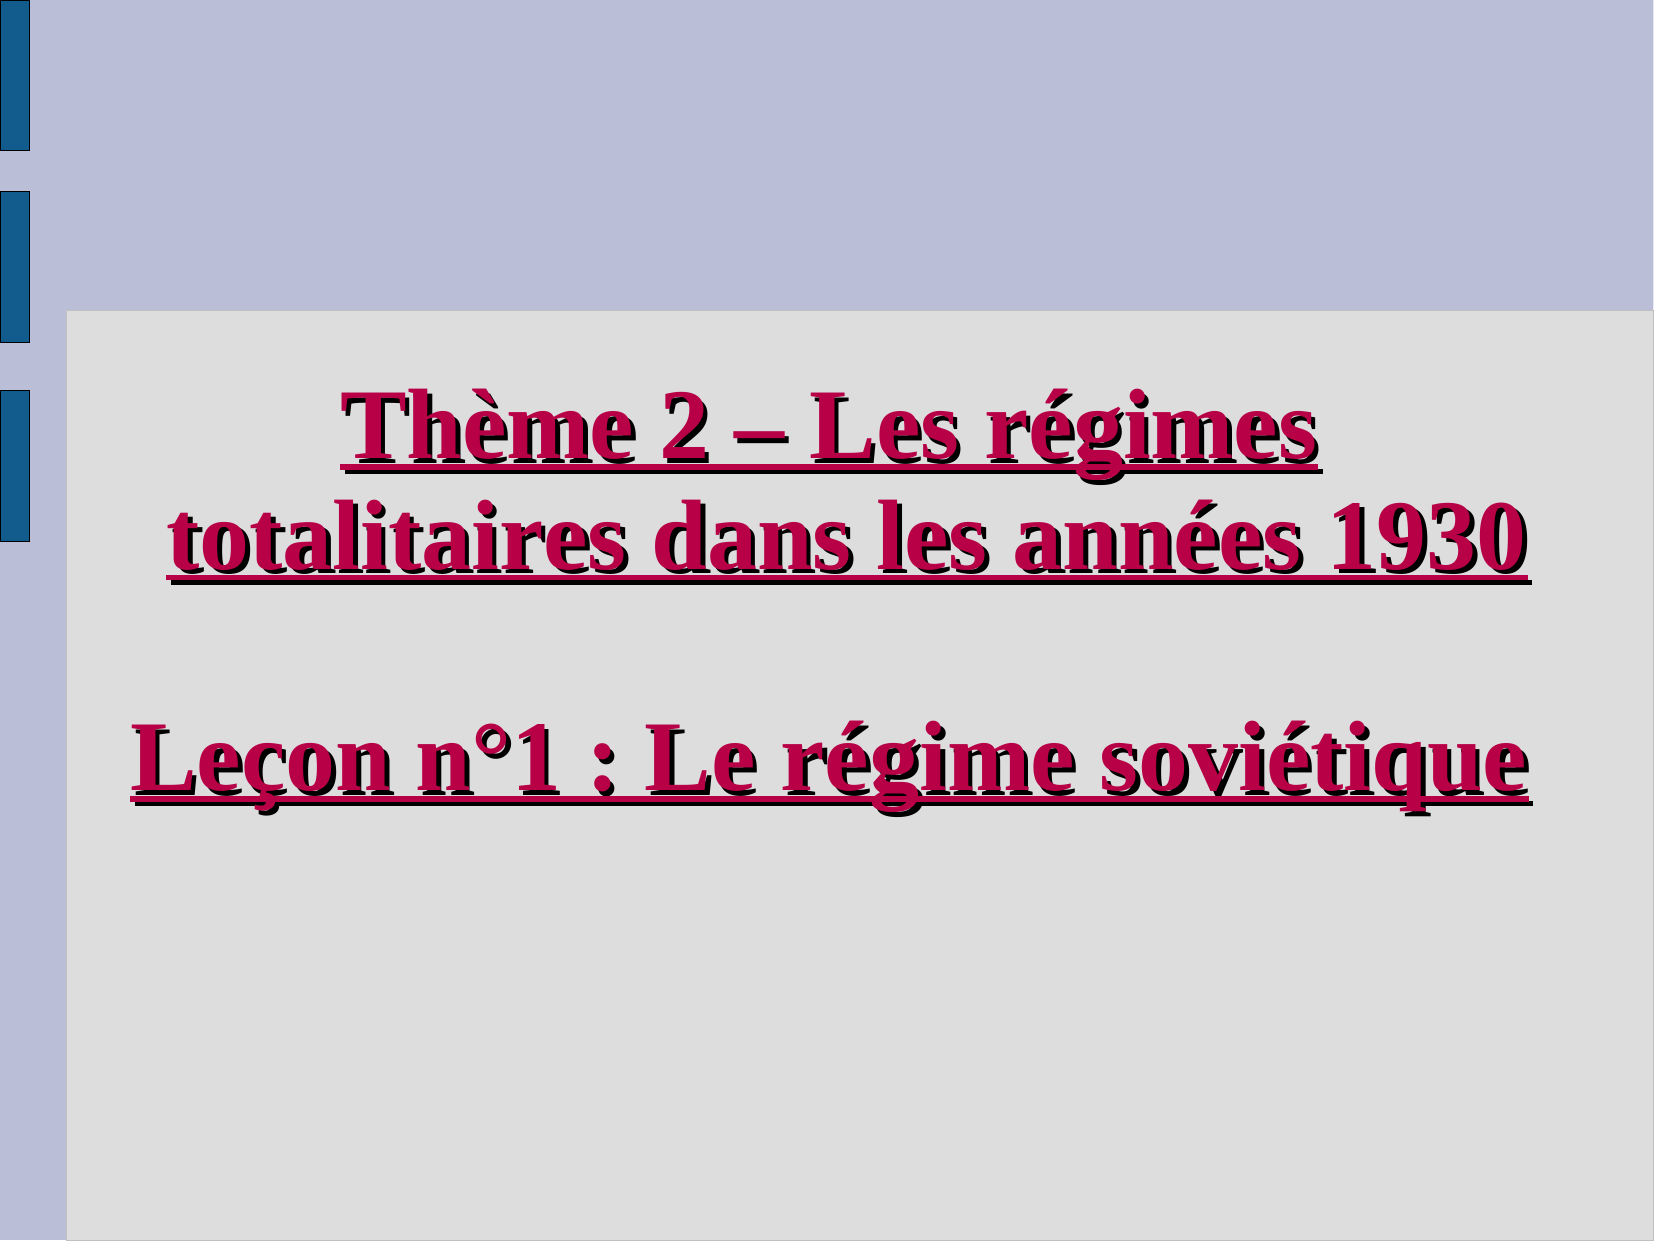

#
Thème 2 – Les régimes totalitaires dans les années 1930
Leçon n°1 : Le régime soviétique